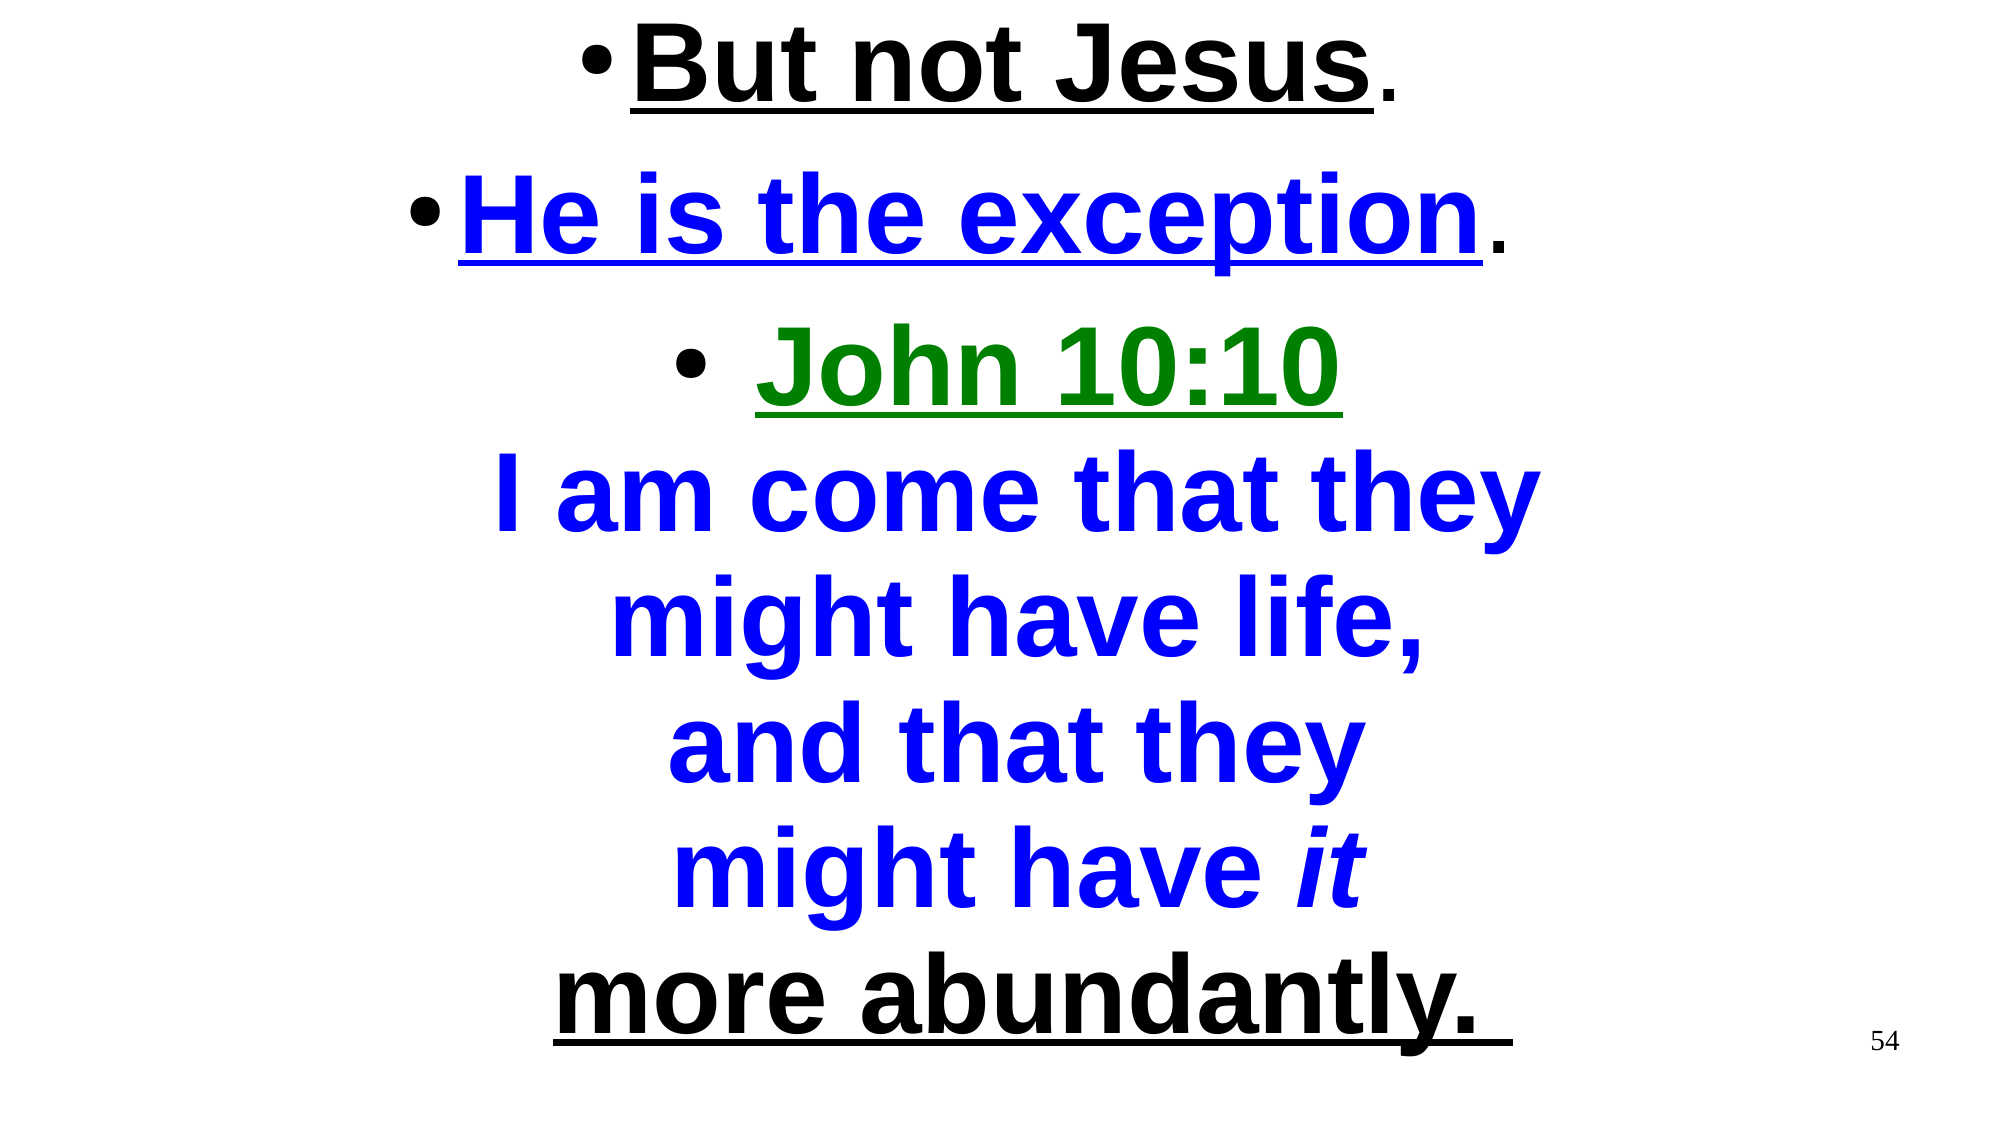

# But not Jesus.
He is the exception.
 John 10:10
I am come that they
might have life,
and that they
might have it
more abundantly.
54